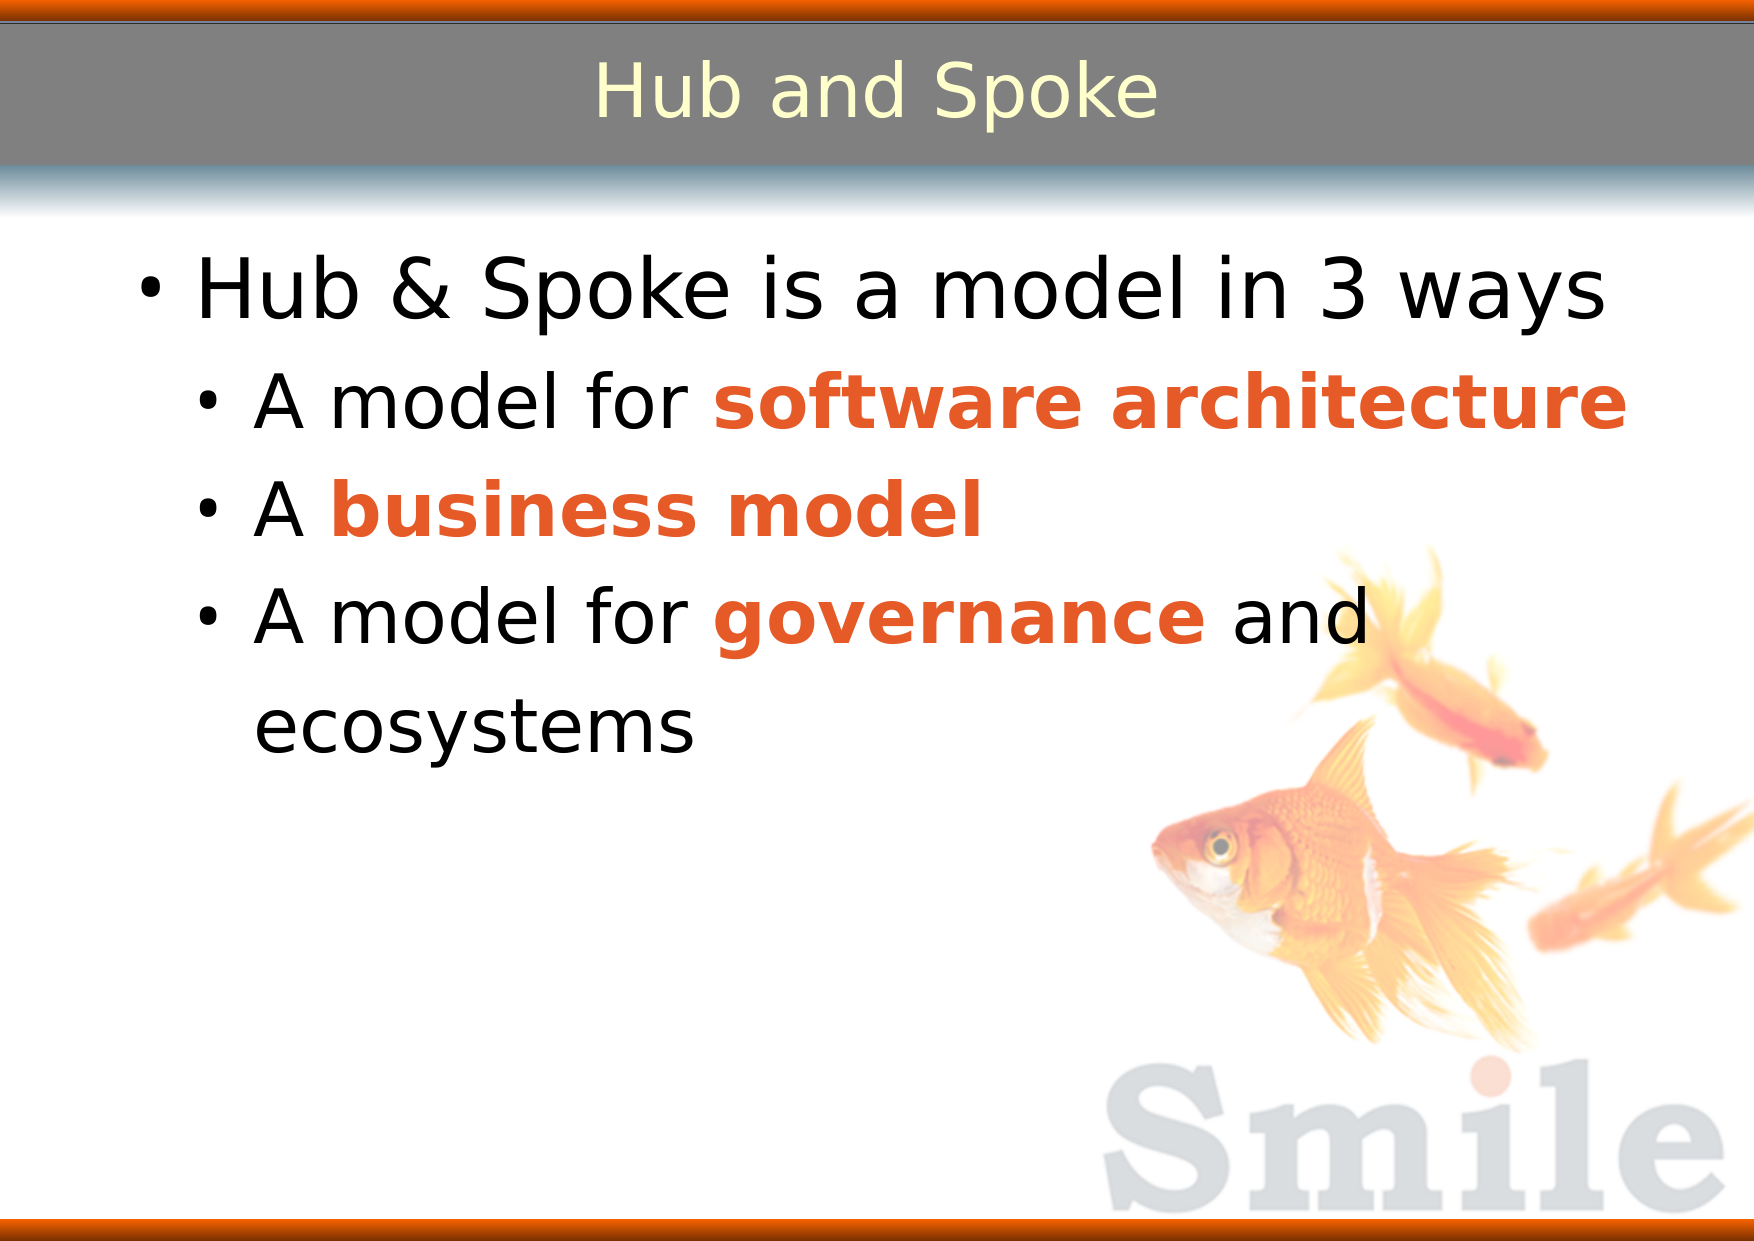

# Hub and Spoke
Hub & Spoke is a model in 3 ways
A model for software architecture
A business model
A model for governance and ecosystems